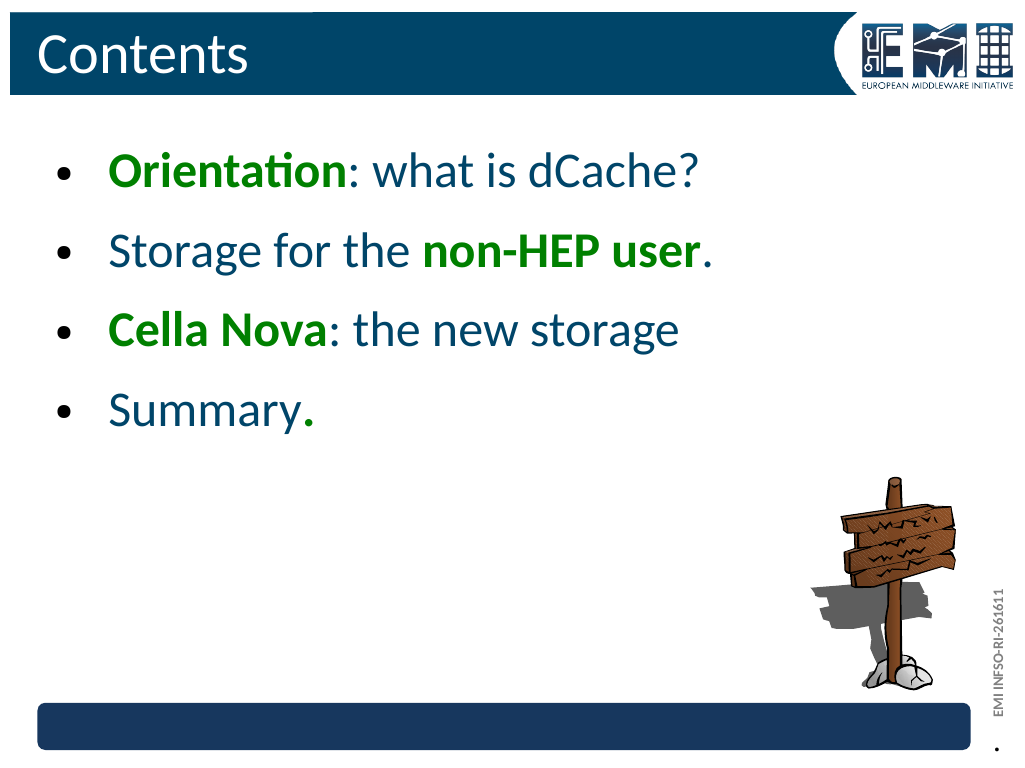

# Contents
Orientation: what is dCache?
Storage for the non-HEP user.
Cella Nova: the new storage
Summary.